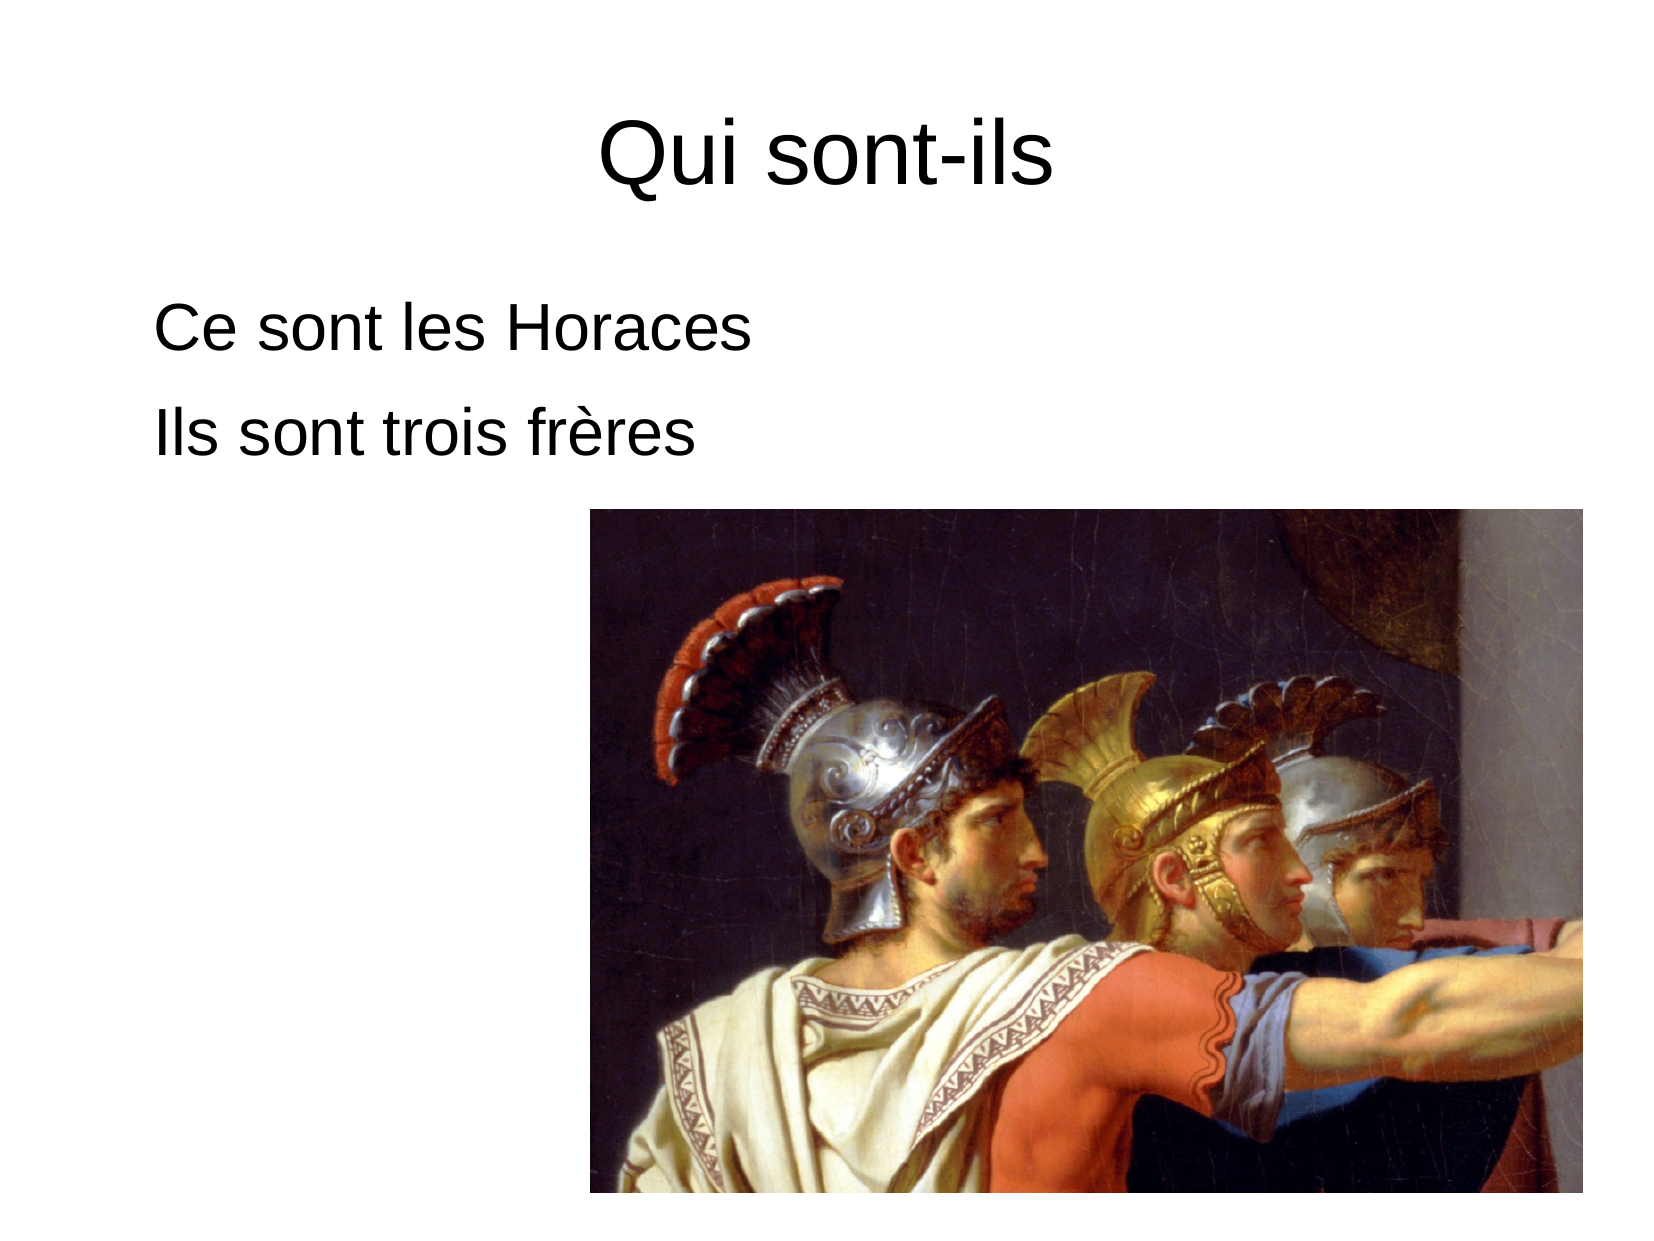

# Qui sont-ils
Ce sont les Horaces
Ils sont trois frères